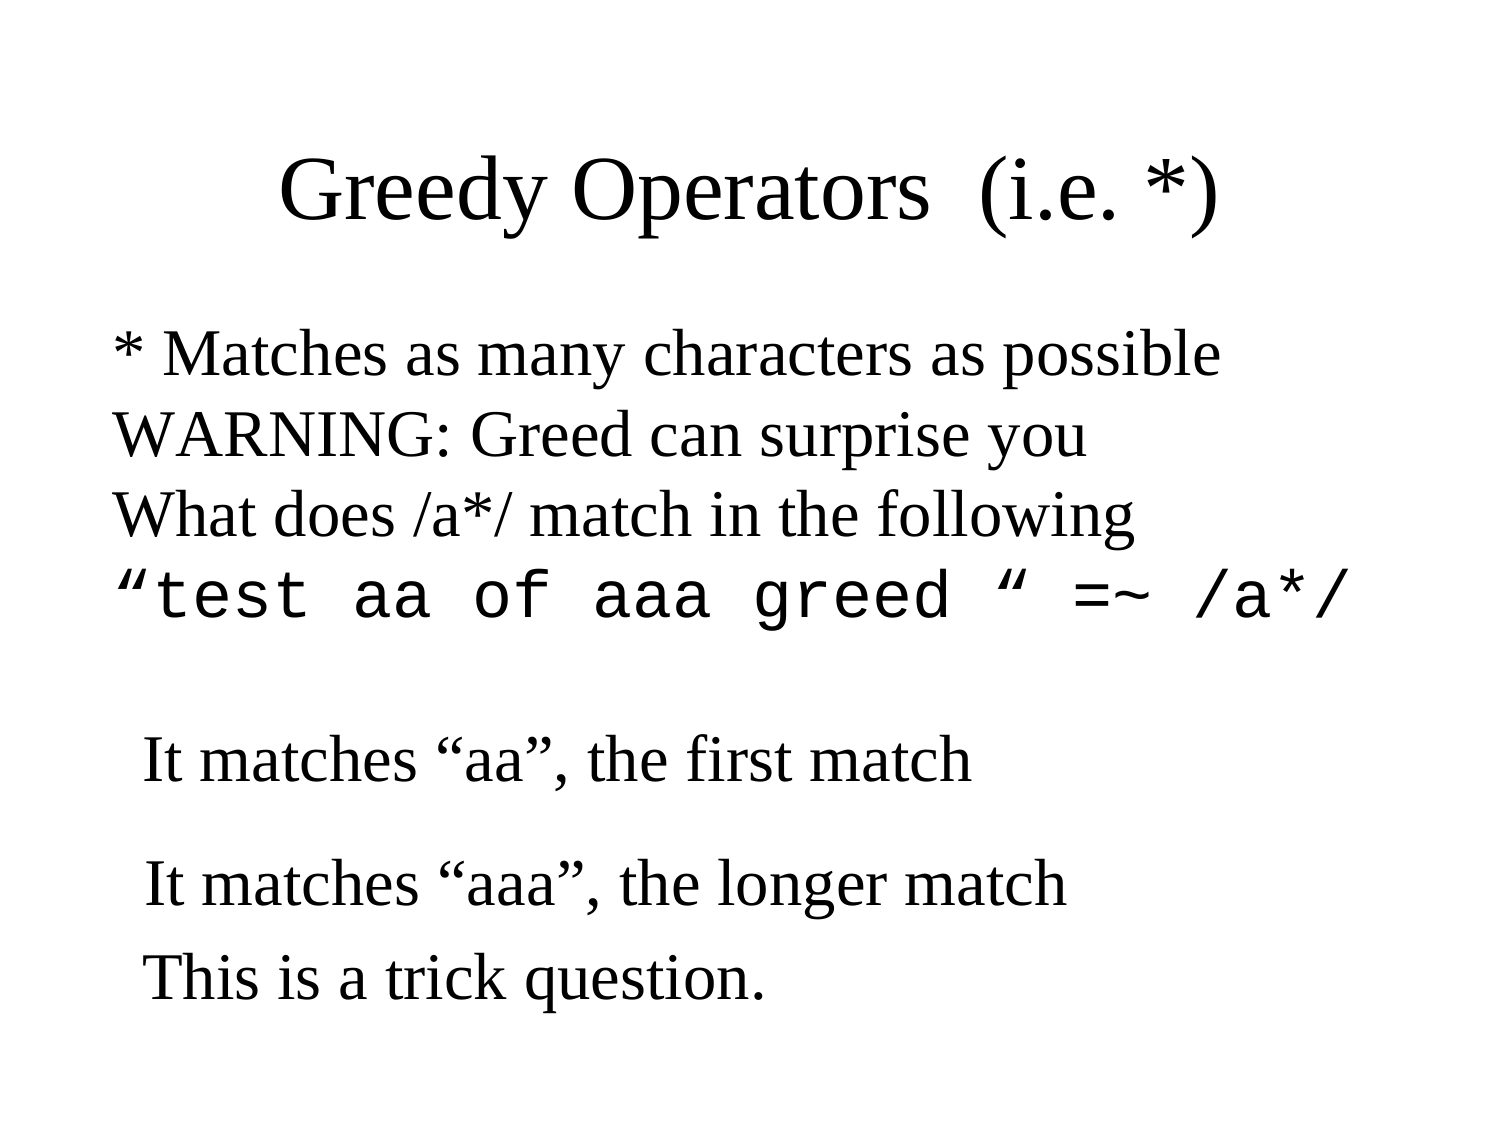

# Greedy Operators (i.e. *)
* Matches as many characters as possible
WARNING: Greed can surprise you
What does /a*/ match in the following
“test aa of aaa greed “ =~ /a*/
 It matches “aa”, the first match
 It matches “aaa”, the longer match
 This is a trick question.